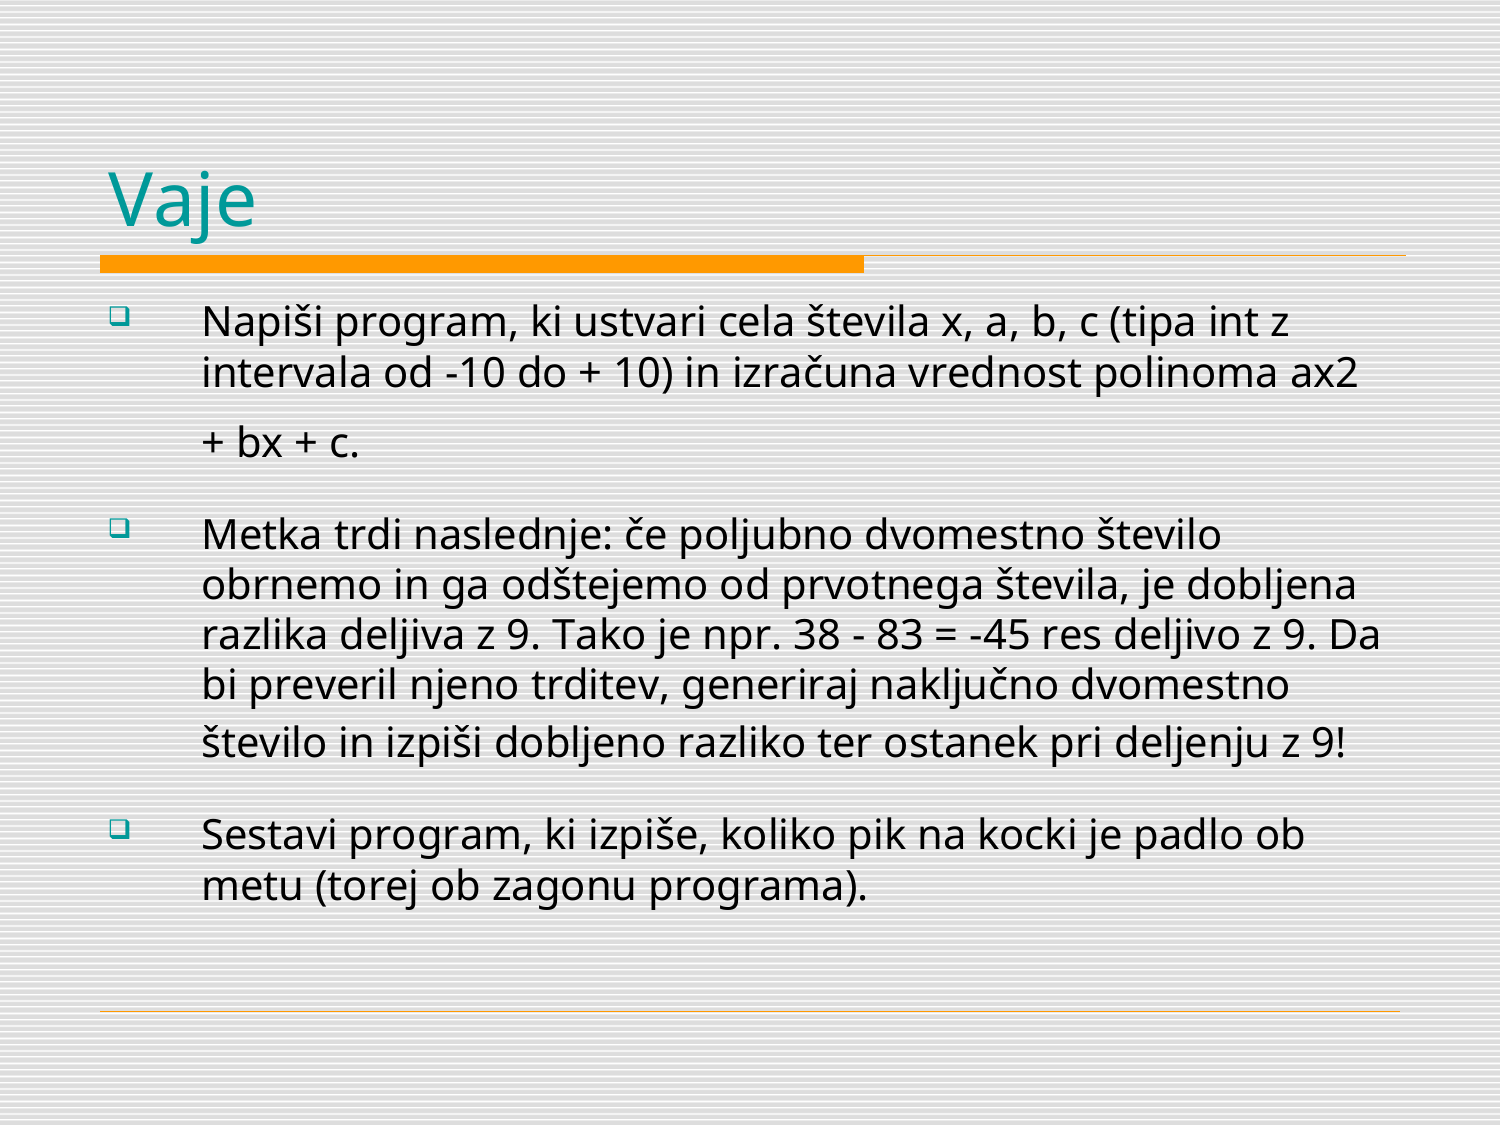

# Vaje
Napiši program, ki ustvari cela števila x, a, b, c (tipa int z intervala od -10 do + 10) in izračuna vrednost polinoma ax2 + bx + c.
Metka trdi naslednje: če poljubno dvomestno število obrnemo in ga odštejemo od prvotnega števila, je dobljena razlika deljiva z 9. Tako je npr. 38 - 83 = -45 res deljivo z 9. Da bi preveril njeno trditev, generiraj naključno dvomestno število in izpiši dobljeno razliko ter ostanek pri deljenju z 9!
Sestavi program, ki izpiše, koliko pik na kocki je padlo ob metu (torej ob zagonu programa).